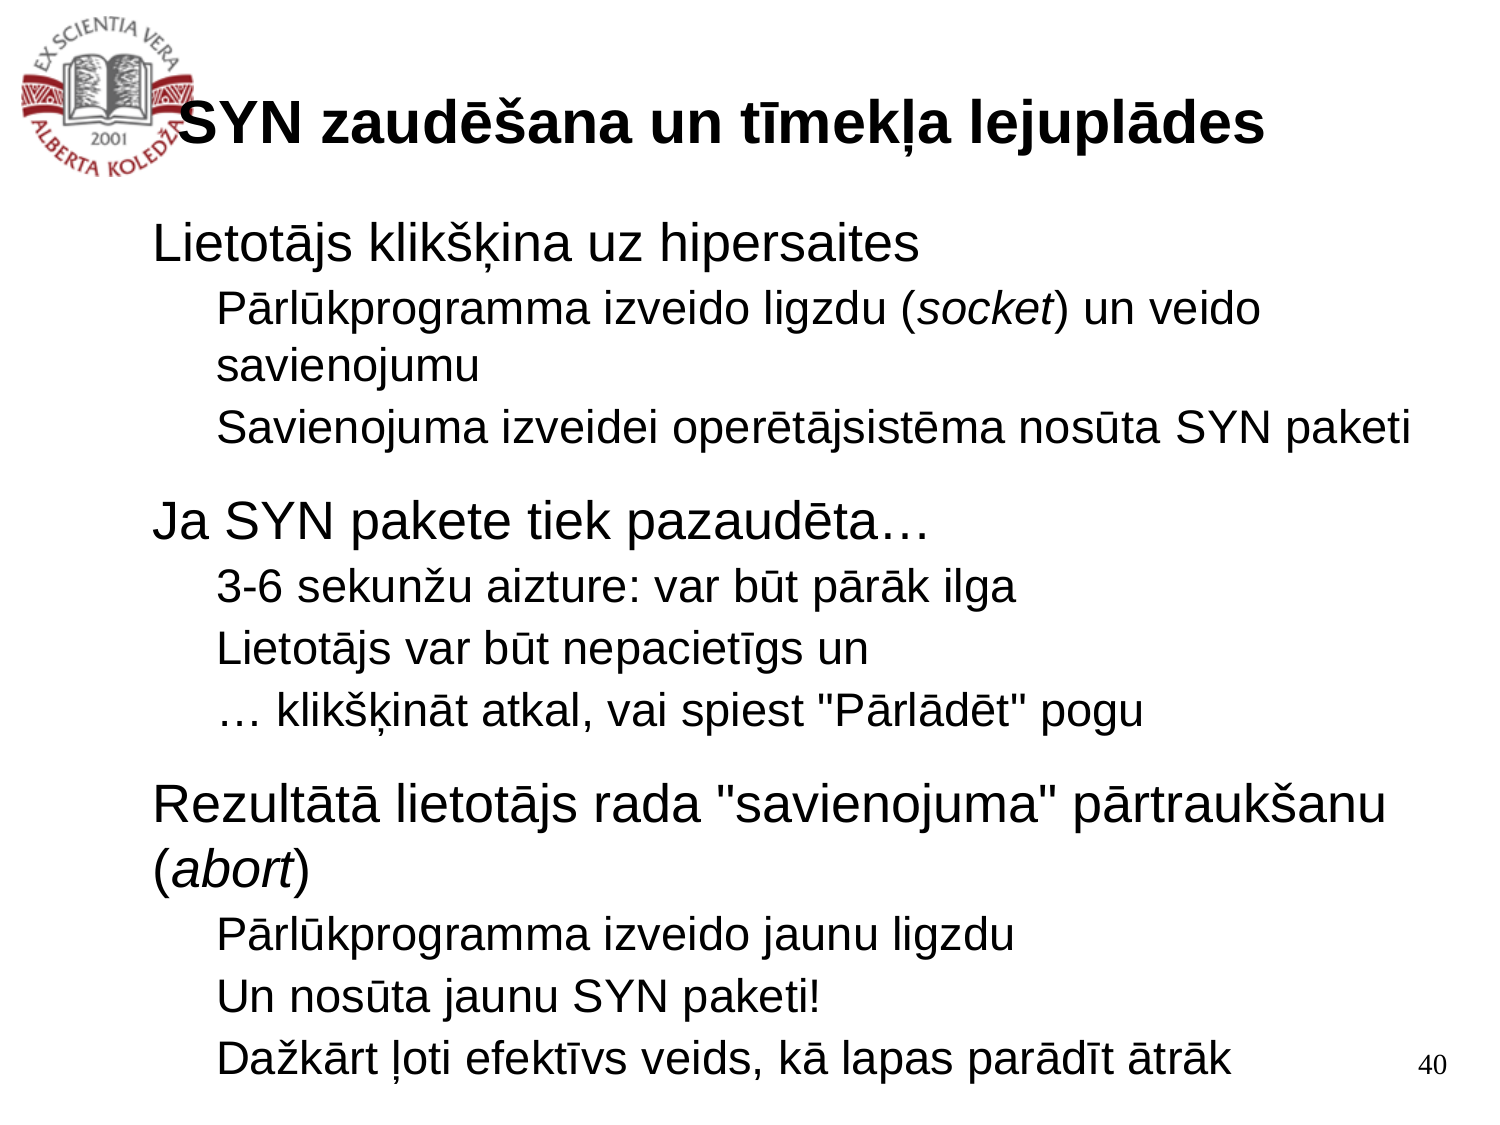

# SYN zaudēšana un tīmekļa lejuplādes
Lietotājs klikšķina uz hipersaites
Pārlūkprogramma izveido ligzdu (socket) un veido savienojumu
Savienojuma izveidei operētājsistēma nosūta SYN paketi
Ja SYN pakete tiek pazaudēta…
3-6 sekunžu aizture: var būt pārāk ilga
Lietotājs var būt nepacietīgs un
… klikšķināt atkal, vai spiest "Pārlādēt" pogu
Rezultātā lietotājs rada "savienojuma" pārtraukšanu (abort)
Pārlūkprogramma izveido jaunu ligzdu
Un nosūta jaunu SYN paketi!
Dažkārt ļoti efektīvs veids, kā lapas parādīt ātrāk